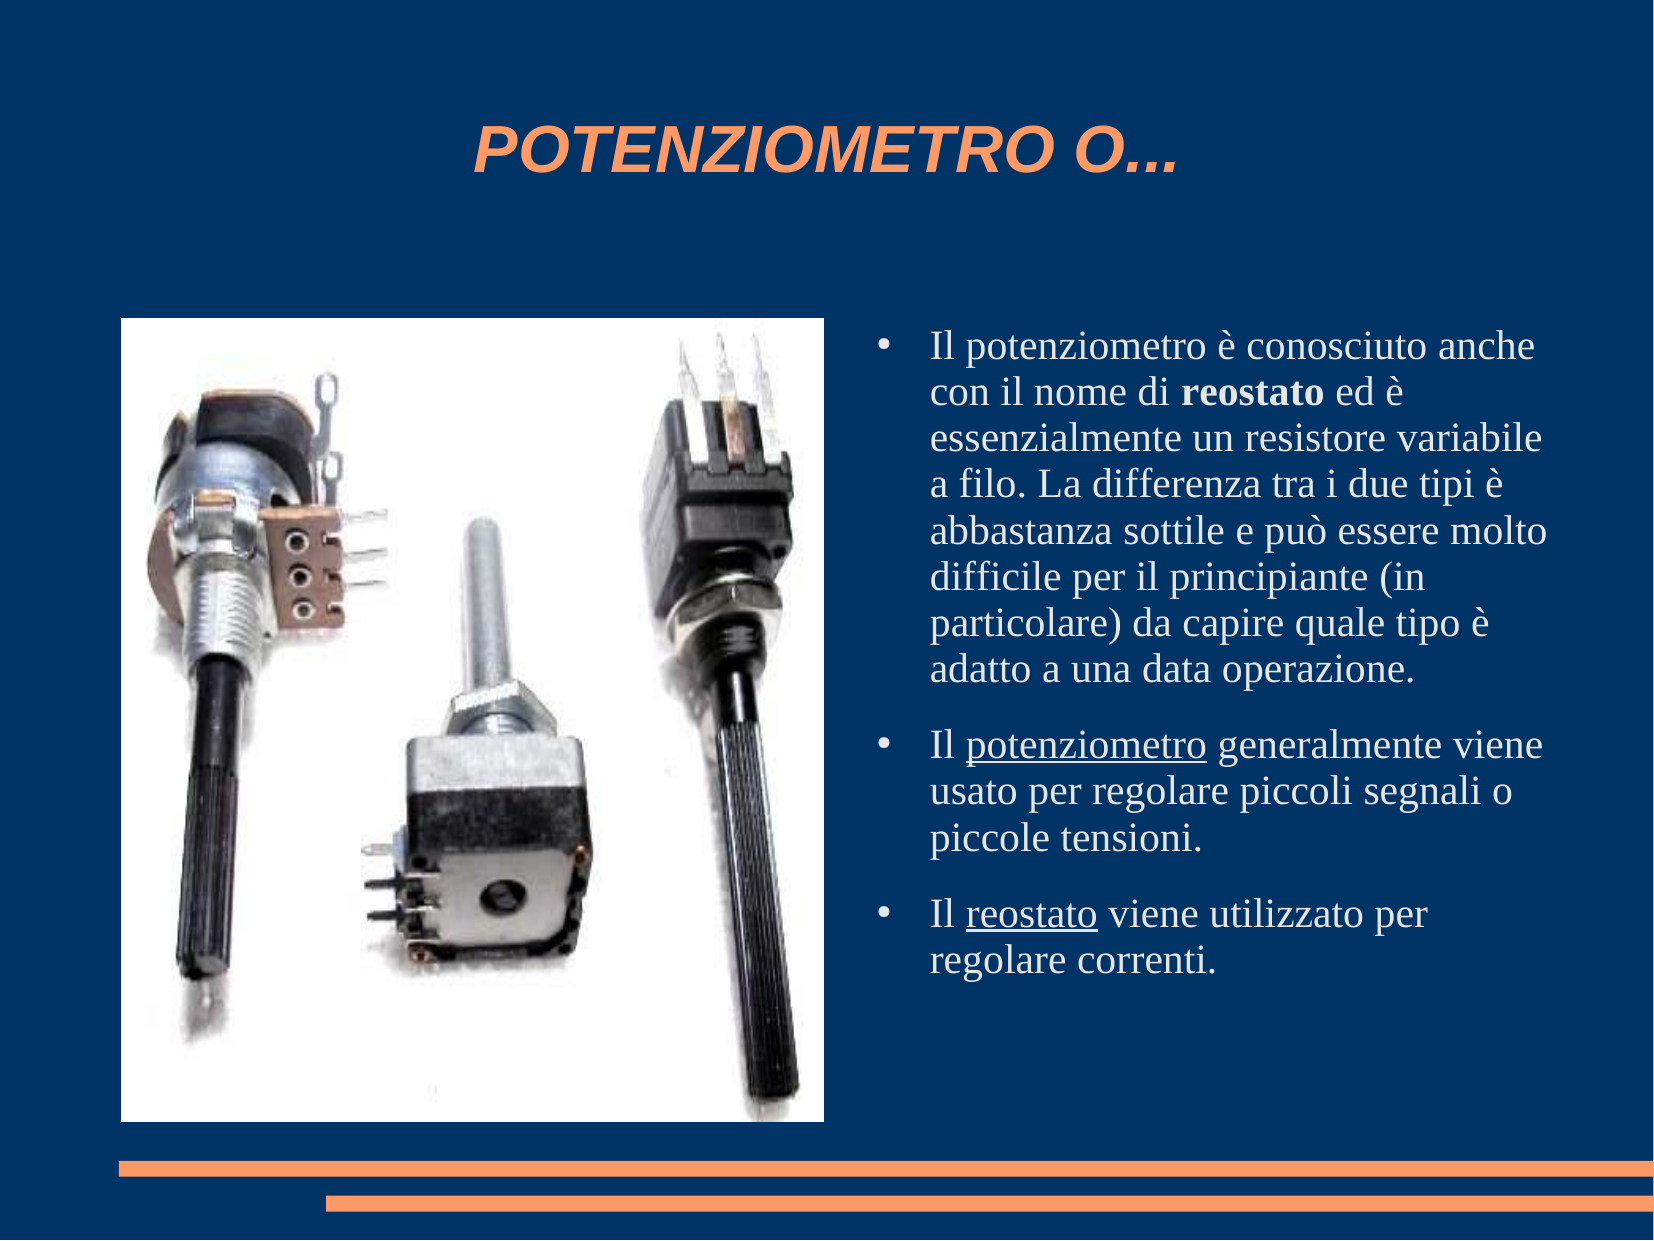

# POTENZIOMETRO O...
Il potenziometro è conosciuto anche con il nome di reostato ed è essenzialmente un resistore variabile a filo. La differenza tra i due tipi è abbastanza sottile e può essere molto difficile per il principiante (in particolare) da capire quale tipo è adatto a una data operazione.
Il potenziometro generalmente viene usato per regolare piccoli segnali o piccole tensioni.
Il reostato viene utilizzato per regolare correnti.